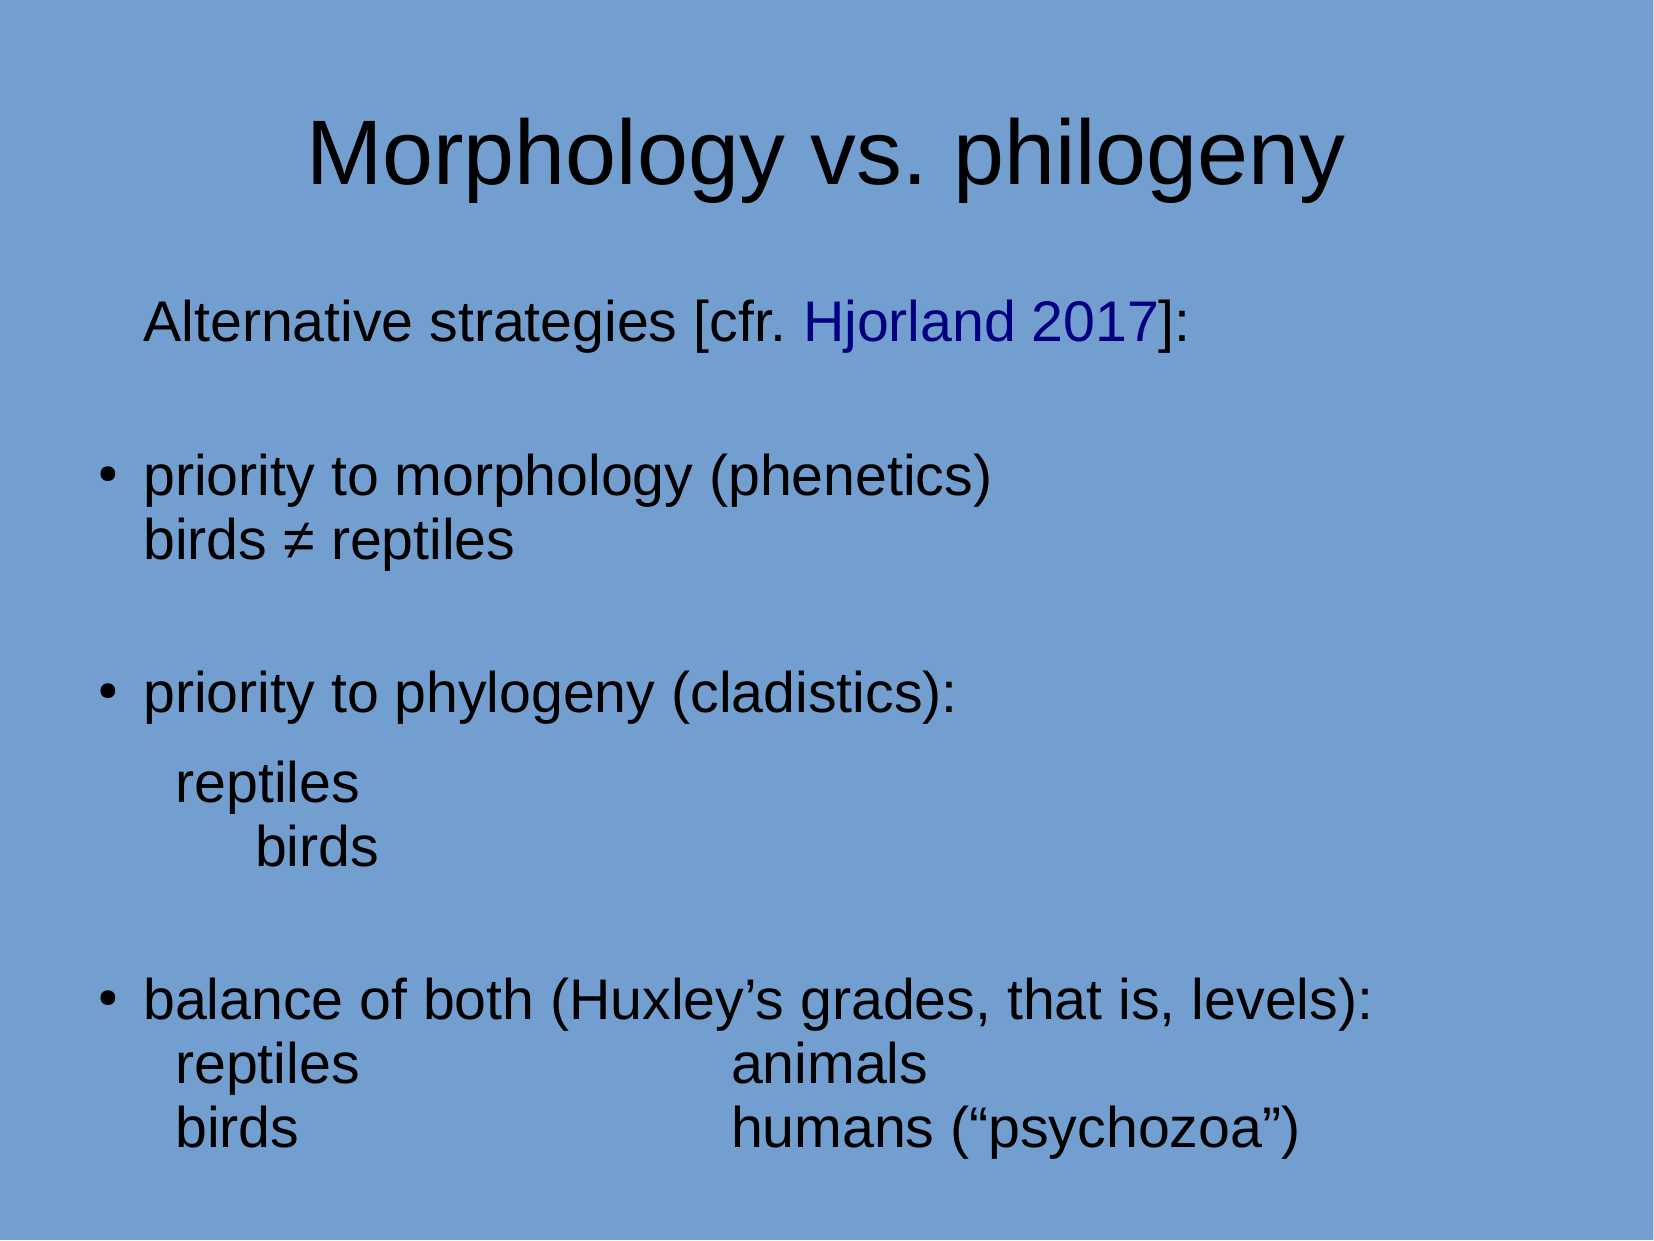

# Morphology vs. philogeny
Alternative strategies [cfr. Hjorland 2017]:
priority to morphology (phenetics)
birds ≠ reptiles
priority to phylogeny (cladistics):
 reptiles
 birds
balance of both (Huxley’s grades, that is, levels):
 reptiles					 animals
 birds						 humans (“psychozoa”)